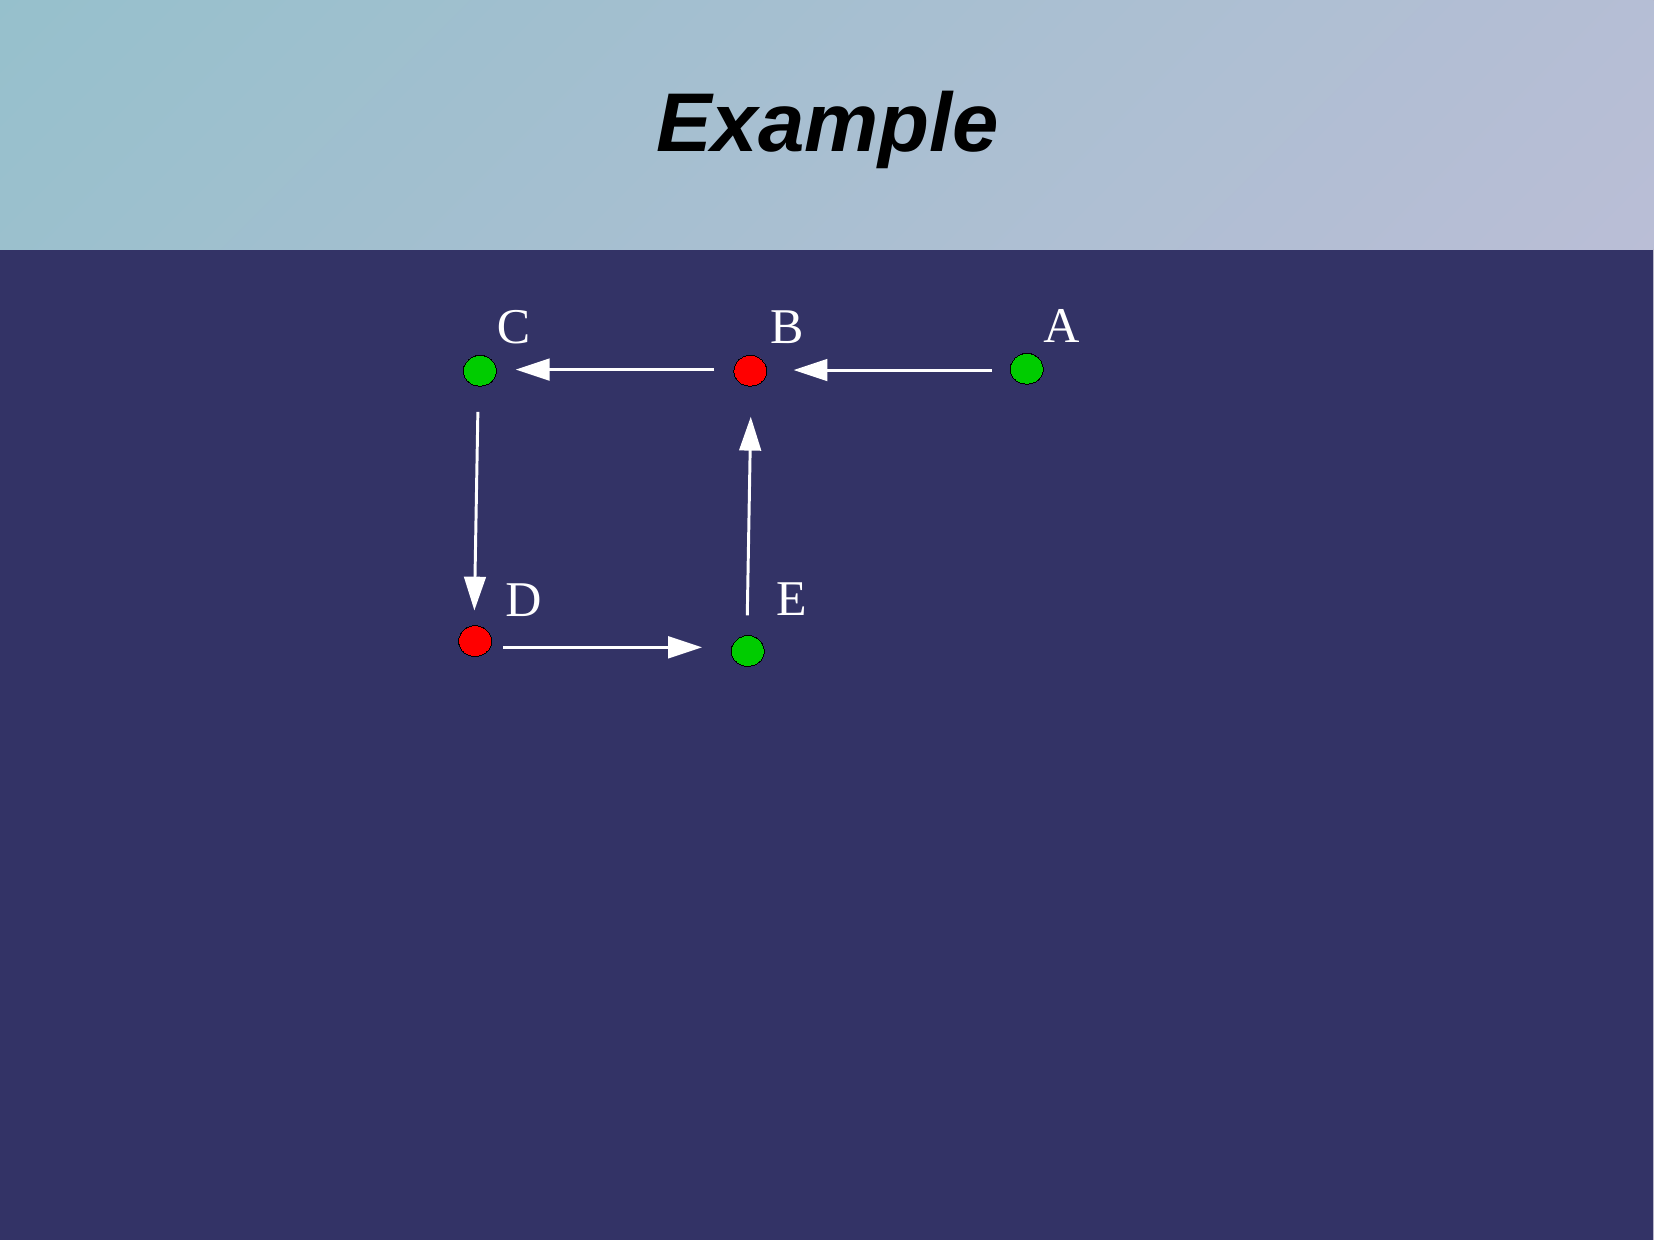

# Example
A
C
B
E
D